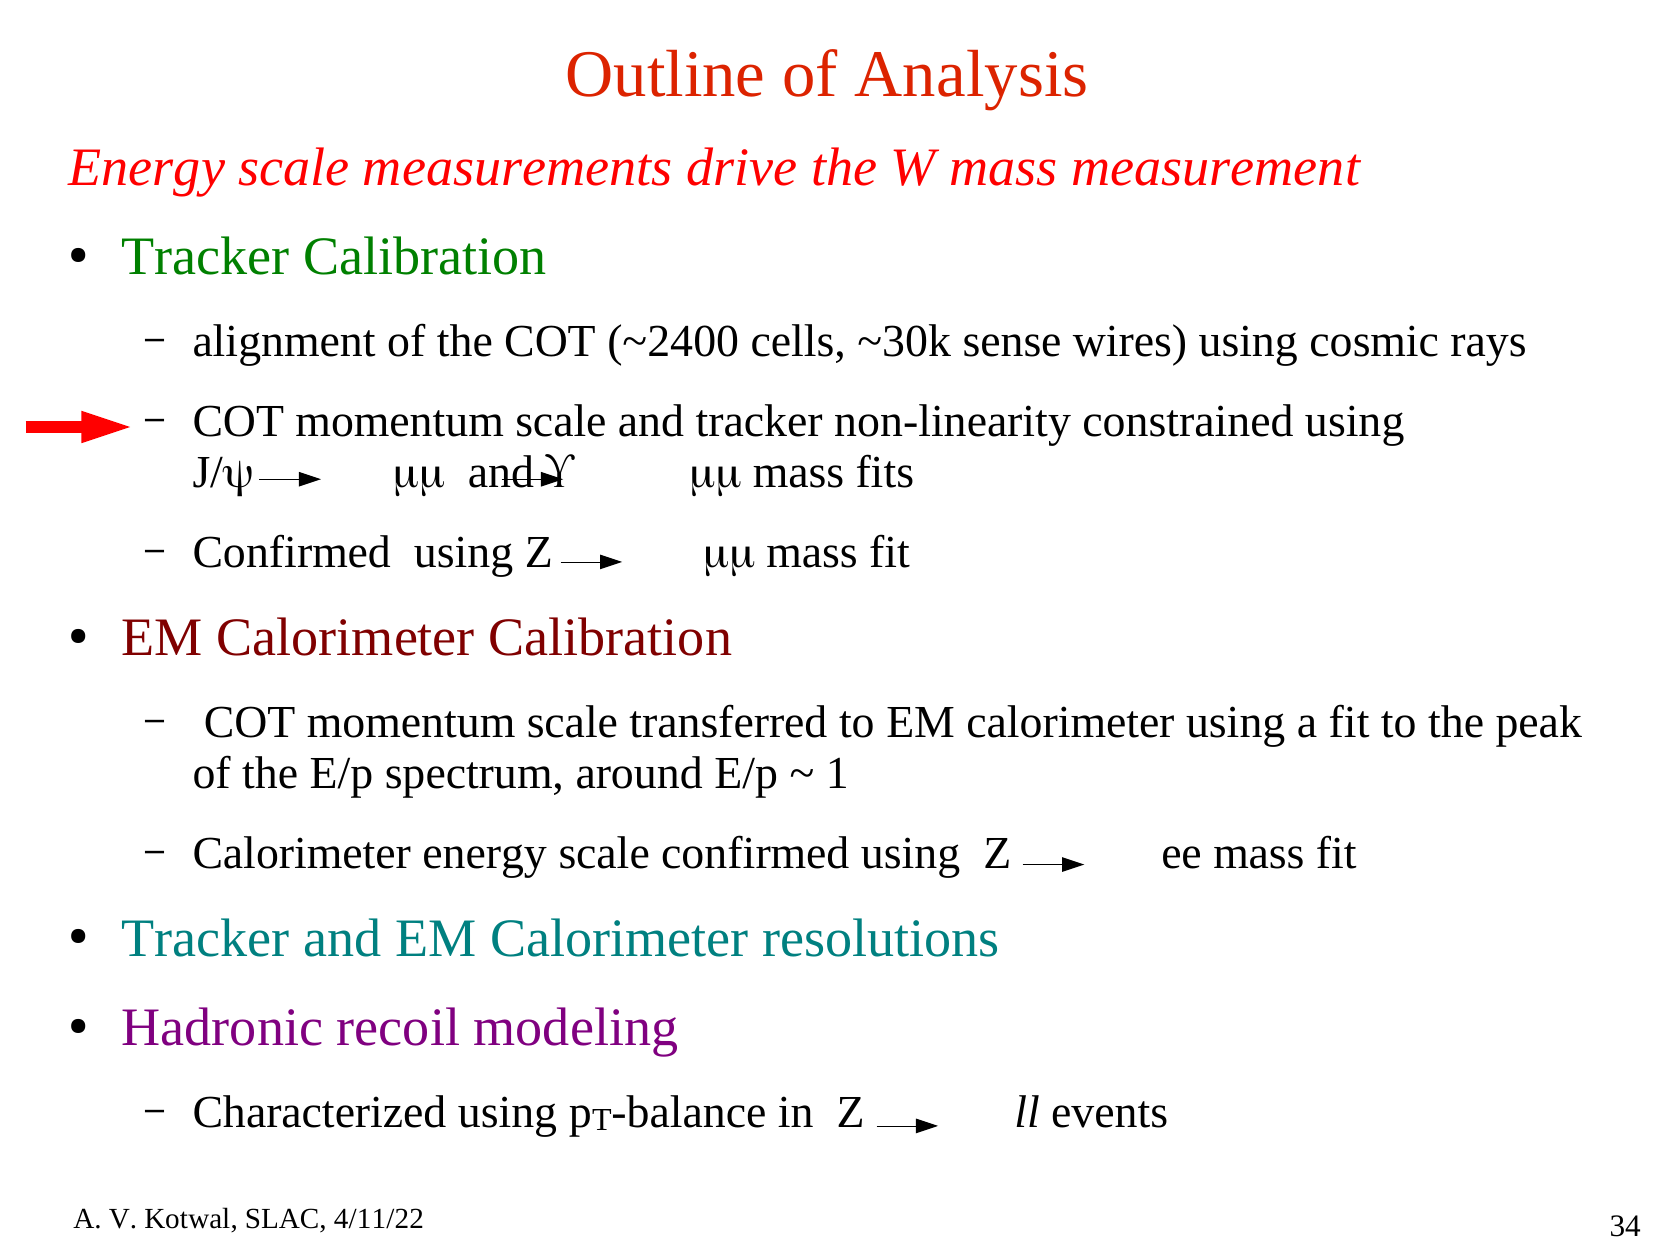

# Outline of Analysis
Energy scale measurements drive the W mass measurement
Tracker Calibration
alignment of the COT (~2400 cells, ~30k sense wires) using cosmic rays
COT momentum scale and tracker non-linearity constrained using J/ψ μμ and ϒ μμ mass fits
Confirmed using Z μμ mass fit
EM Calorimeter Calibration
 COT momentum scale transferred to EM calorimeter using a fit to the peak of the E/p spectrum, around E/p ~ 1
Calorimeter energy scale confirmed using Z ee mass fit
Tracker and EM Calorimeter resolutions
Hadronic recoil modeling
Characterized using pT-balance in Z ll events
A. V. Kotwal, SLAC, 4/11/22